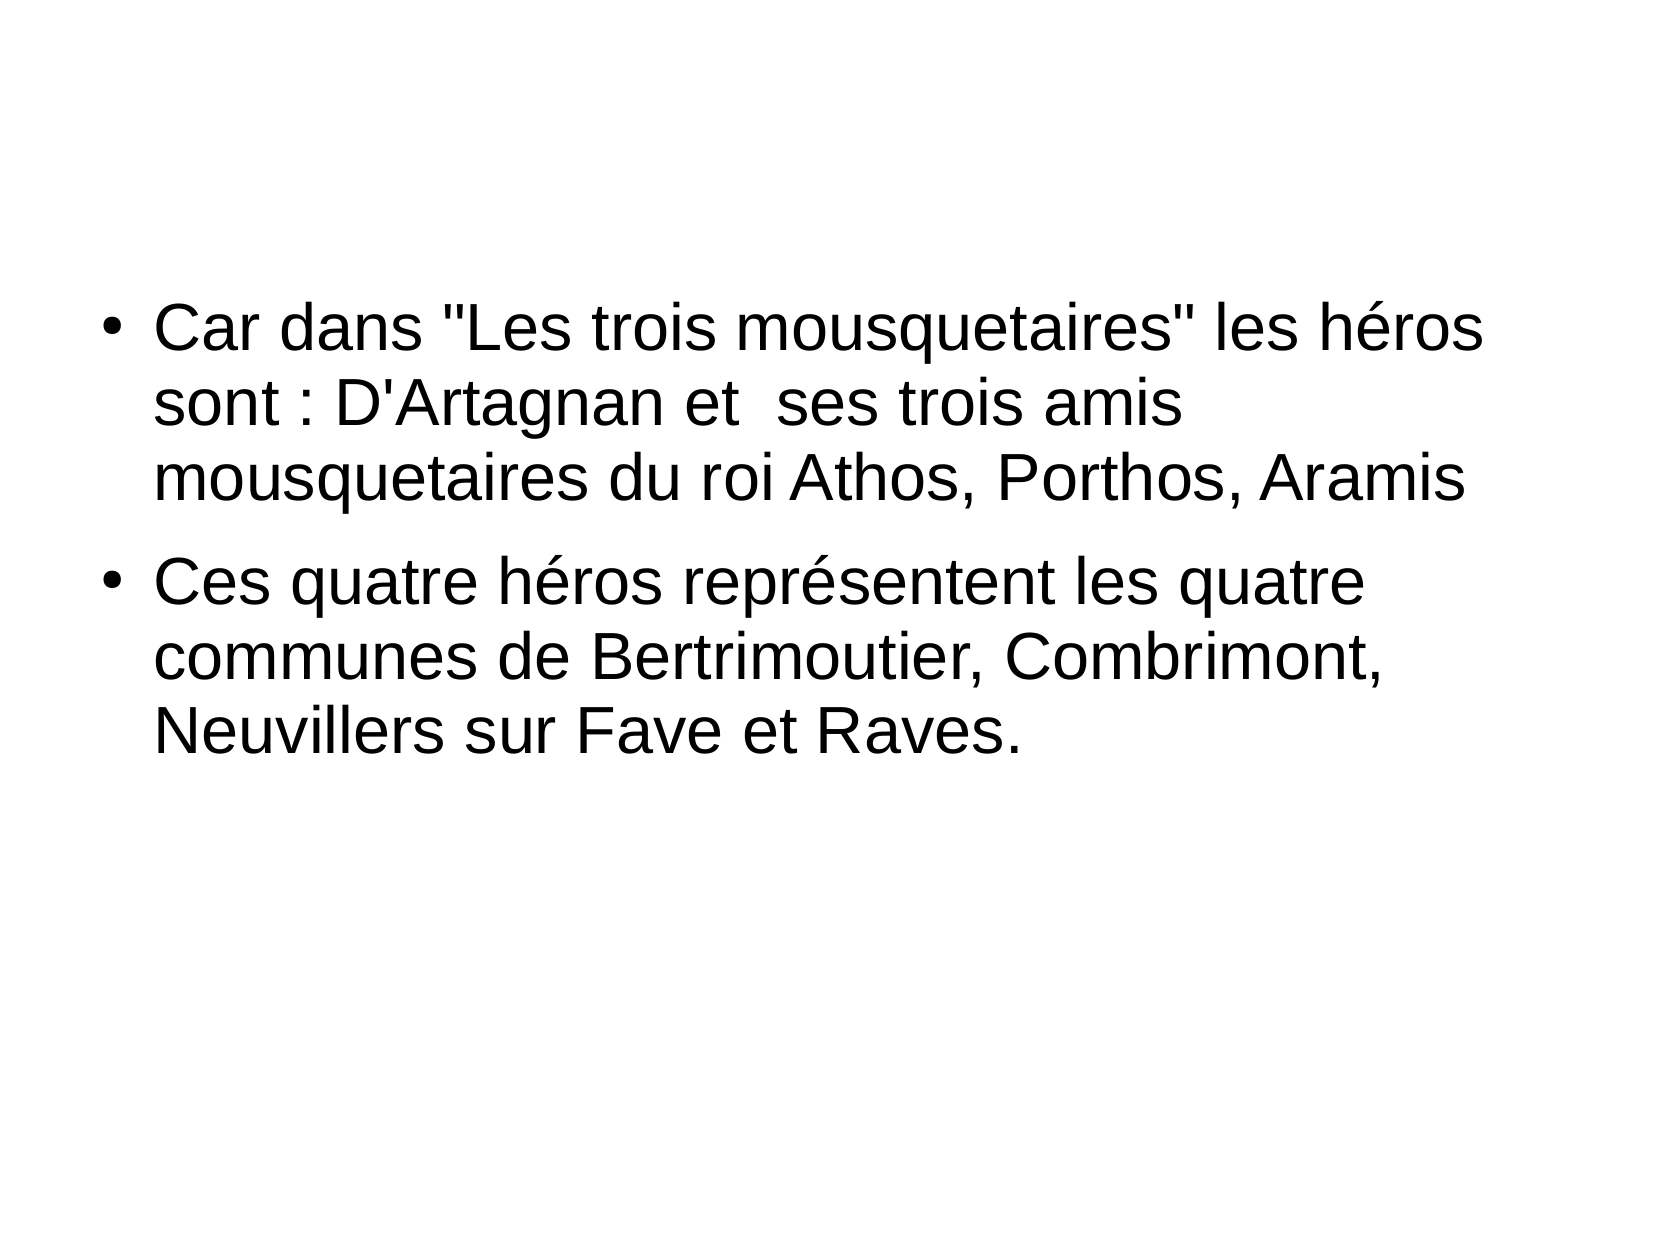

# Car dans "Les trois mousquetaires" les héros sont : D'Artagnan et ses trois amis mousquetaires du roi Athos, Porthos, Aramis
Ces quatre héros représentent les quatre communes de Bertrimoutier, Combrimont, Neuvillers sur Fave et Raves.